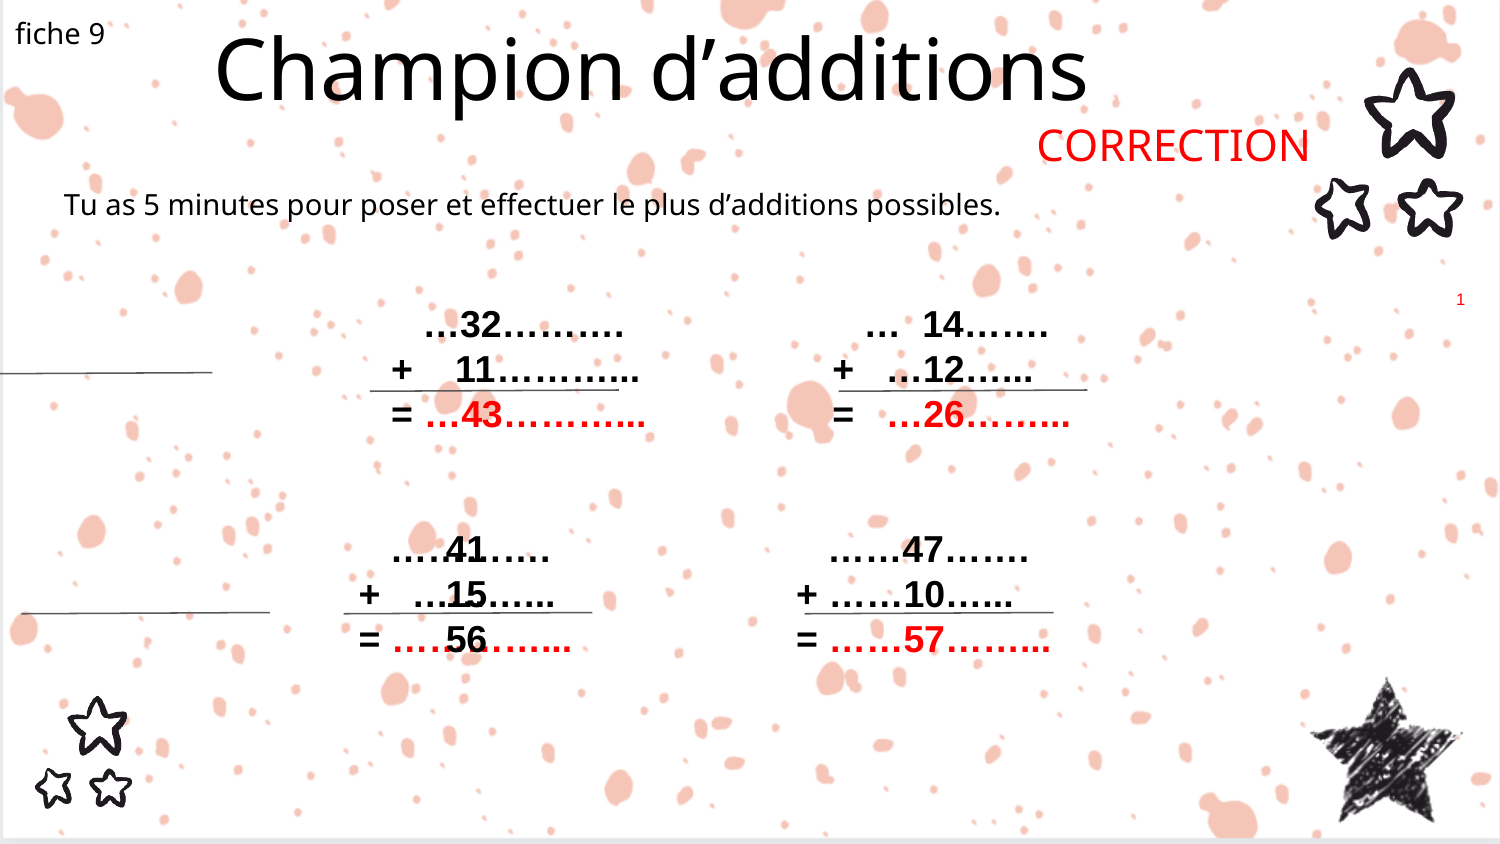

fiche 9
Champion d’additions
CORRECTION
Tu as 5 minutes pour poser et effectuer le plus d’additions possibles.
1
 …32……….
+ 11………...
= …43………...
 … 14…….
+ …12…...
= …26……...
 41
 15
 56
 ………….
+ ………...
= …………...
 ……47…….
+ ……10…...
= ……57……...